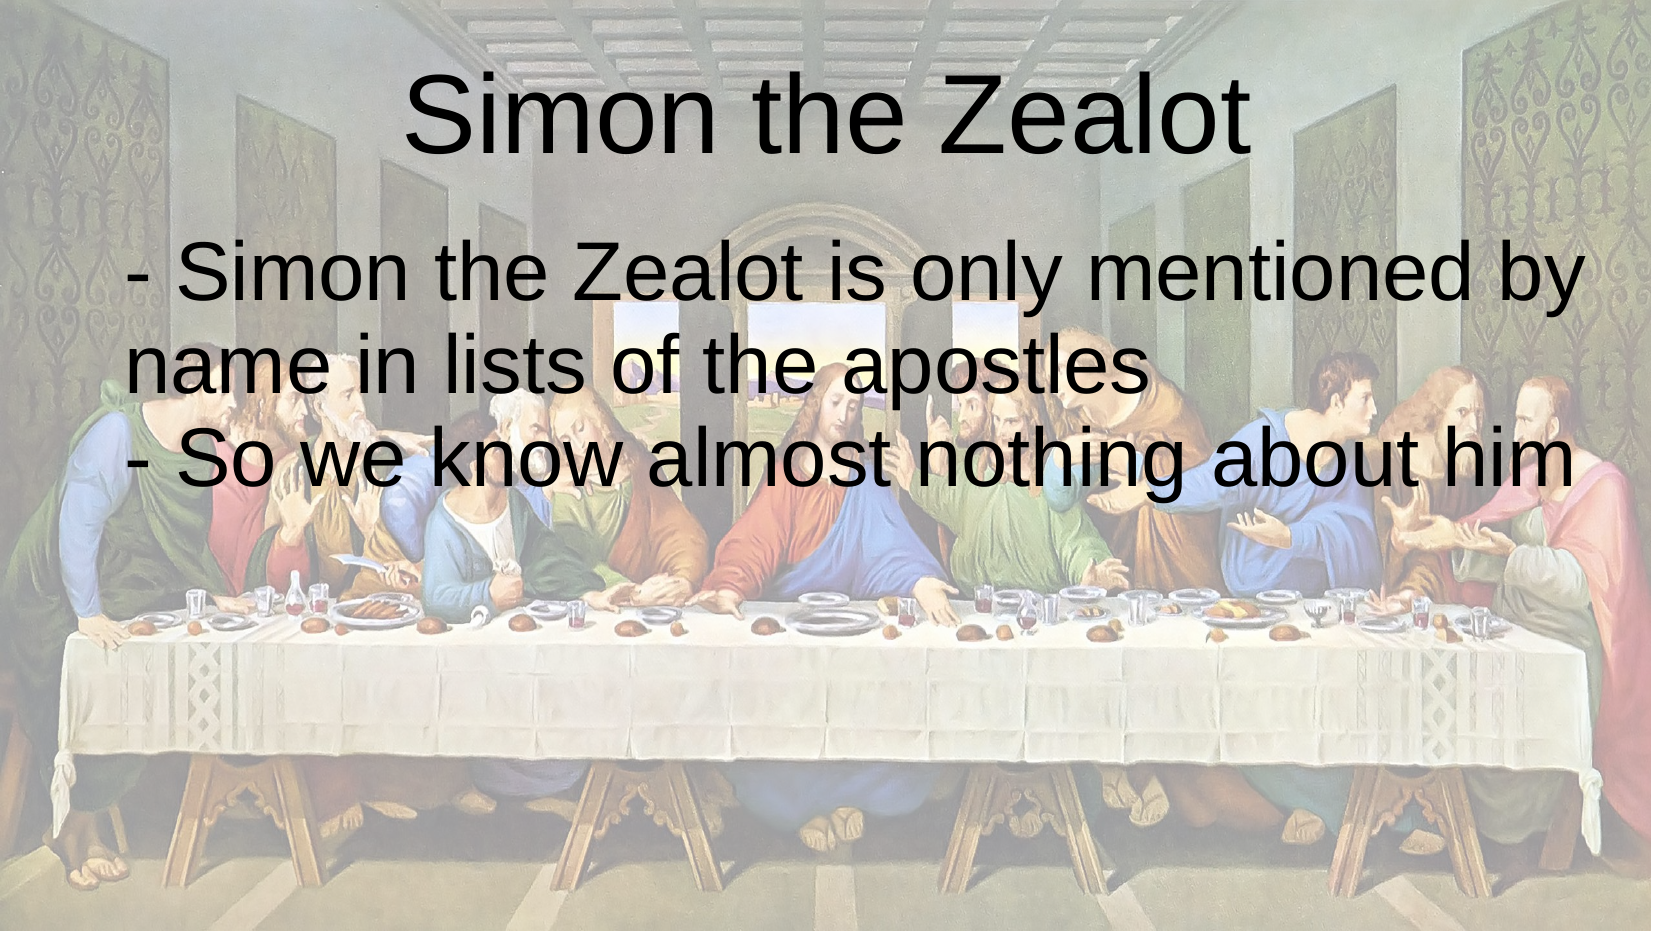

# Simon the Zealot
- Simon the Zealot is only mentioned by name in lists of the apostles
- So we know almost nothing about him